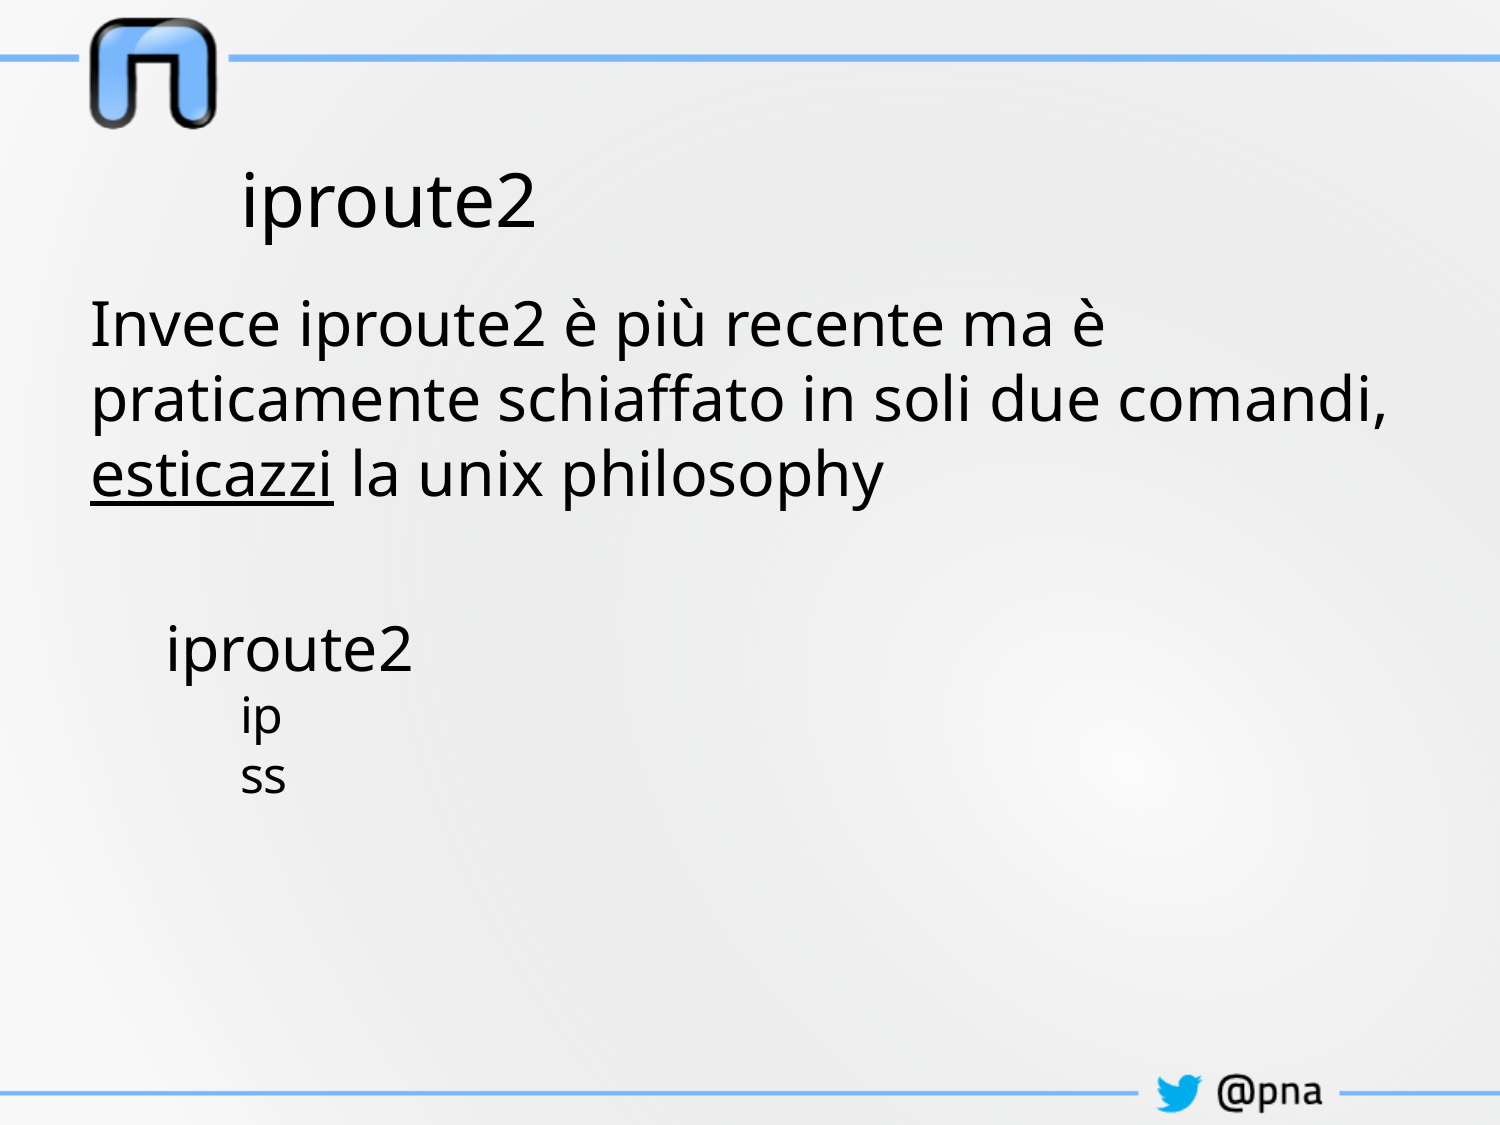

# iproute2
Invece iproute2 è più recente ma è praticamente schiaffato in soli due comandi, esticazzi la unix philosophy
iproute2
ip
ss